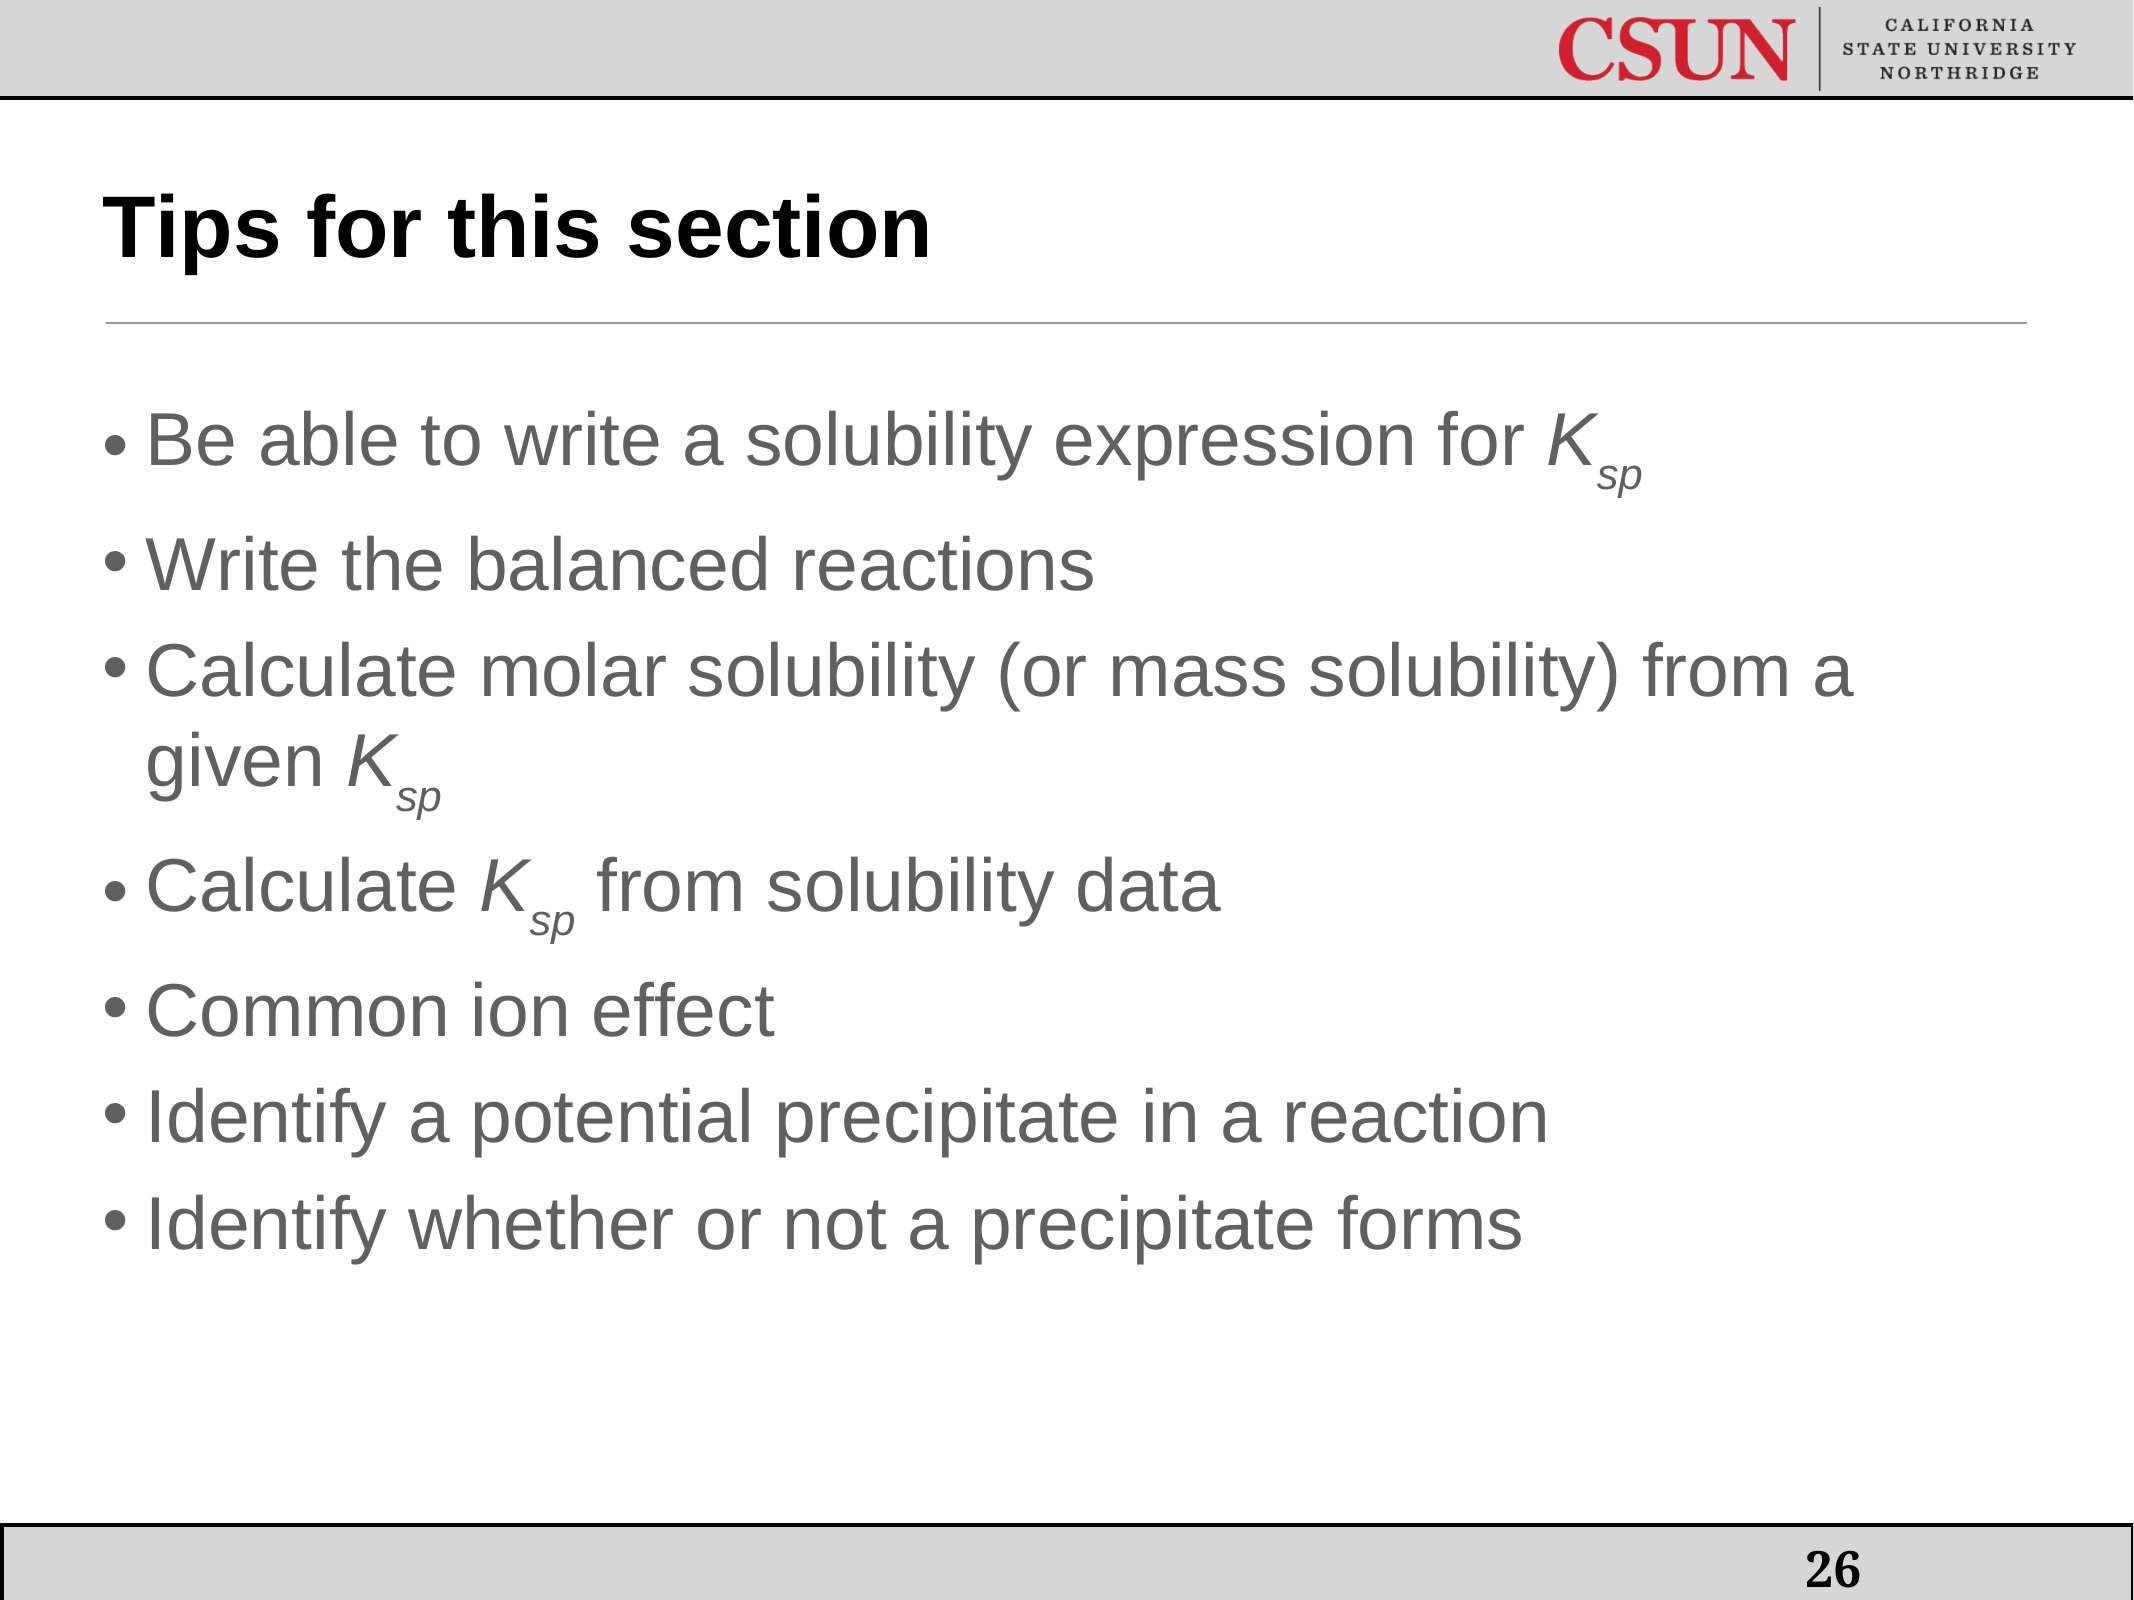

# Tips for this section
Be able to write a solubility expression for Ksp
Write the balanced reactions
Calculate molar solubility (or mass solubility) from a given Ksp
Calculate Ksp from solubility data
Common ion effect
Identify a potential precipitate in a reaction
Identify whether or not a precipitate forms
26